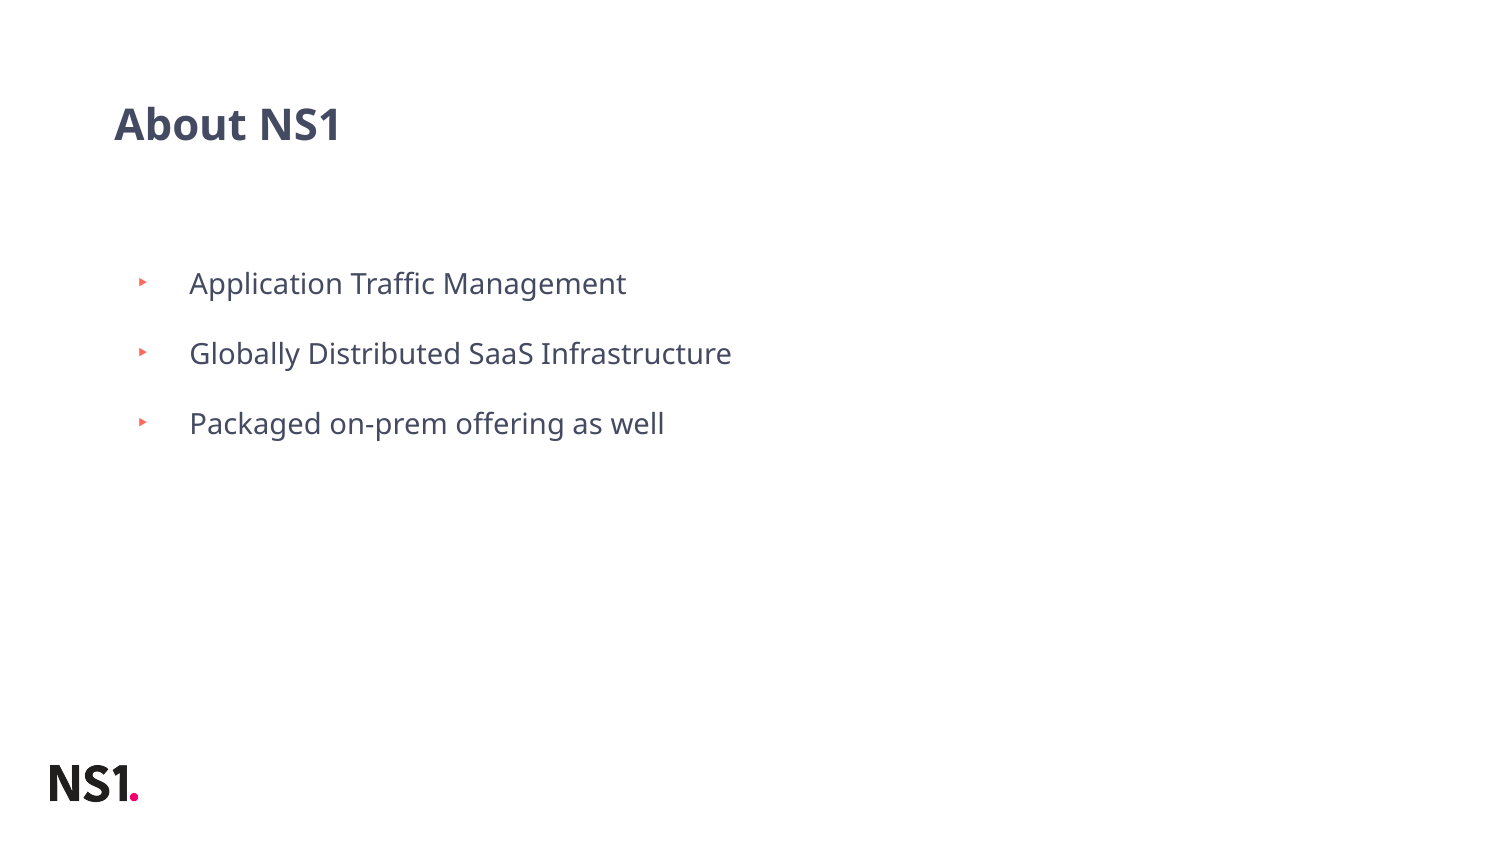

# About NS1
Application Traffic Management
Globally Distributed SaaS Infrastructure
Packaged on-prem offering as well